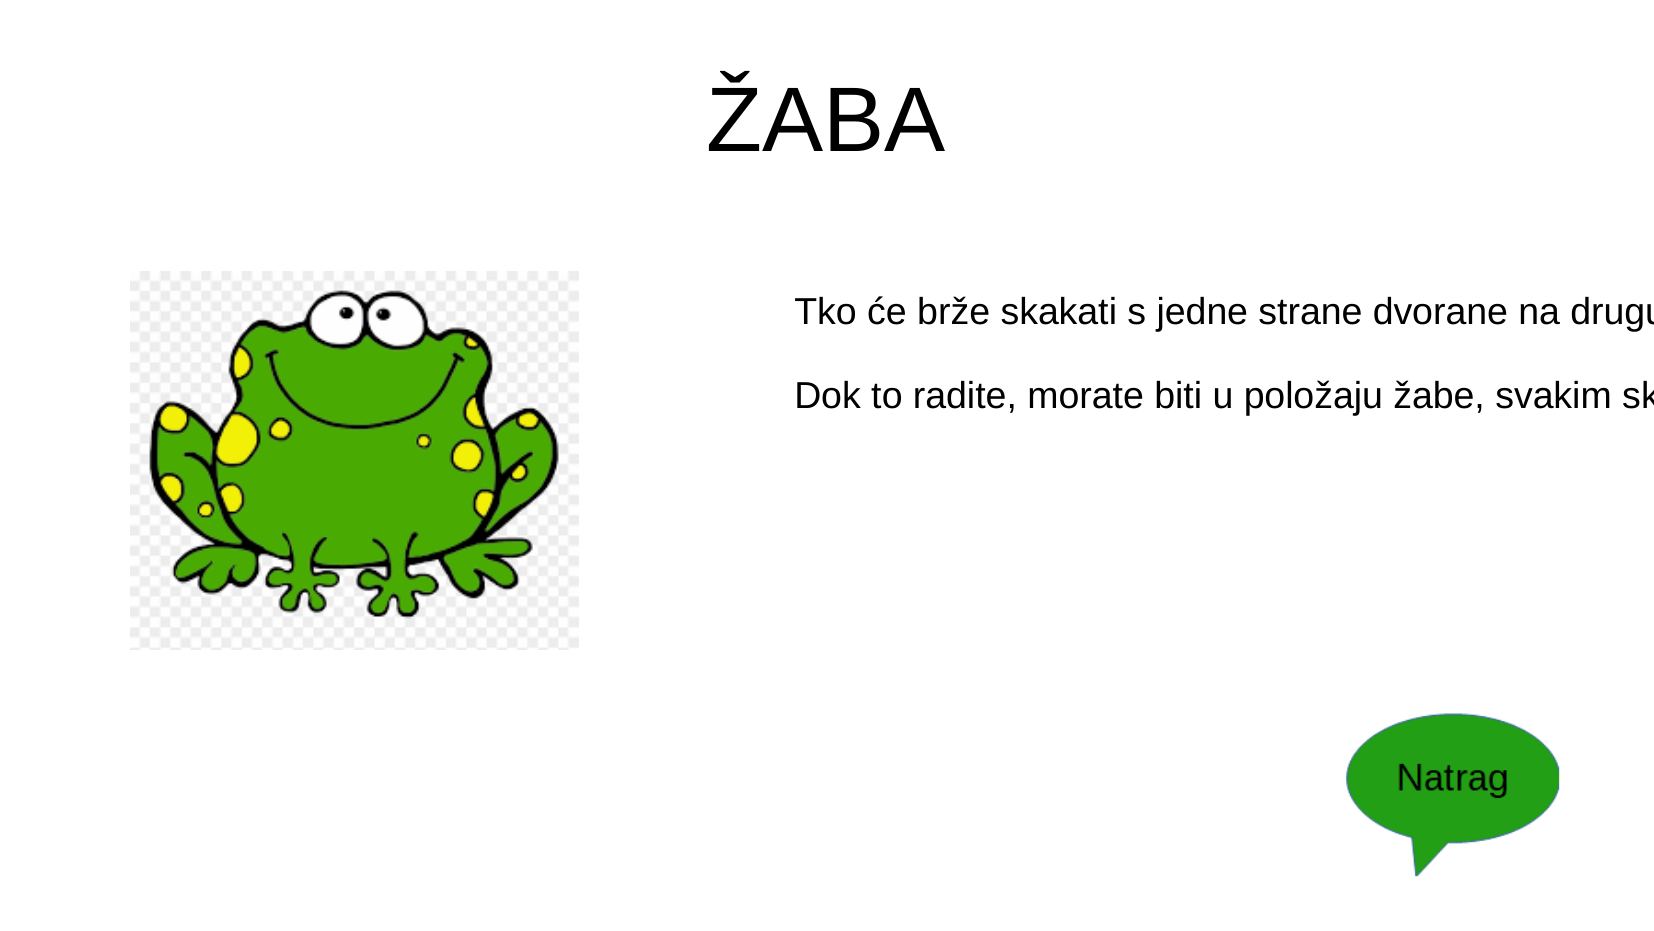

# ŽABA
Tko će brže skakati s jedne strane dvorane na drugu stranu?
Dok to radite, morate biti u položaju žabe, svakim skokom vaše ruke moraju dotaknuti pod.